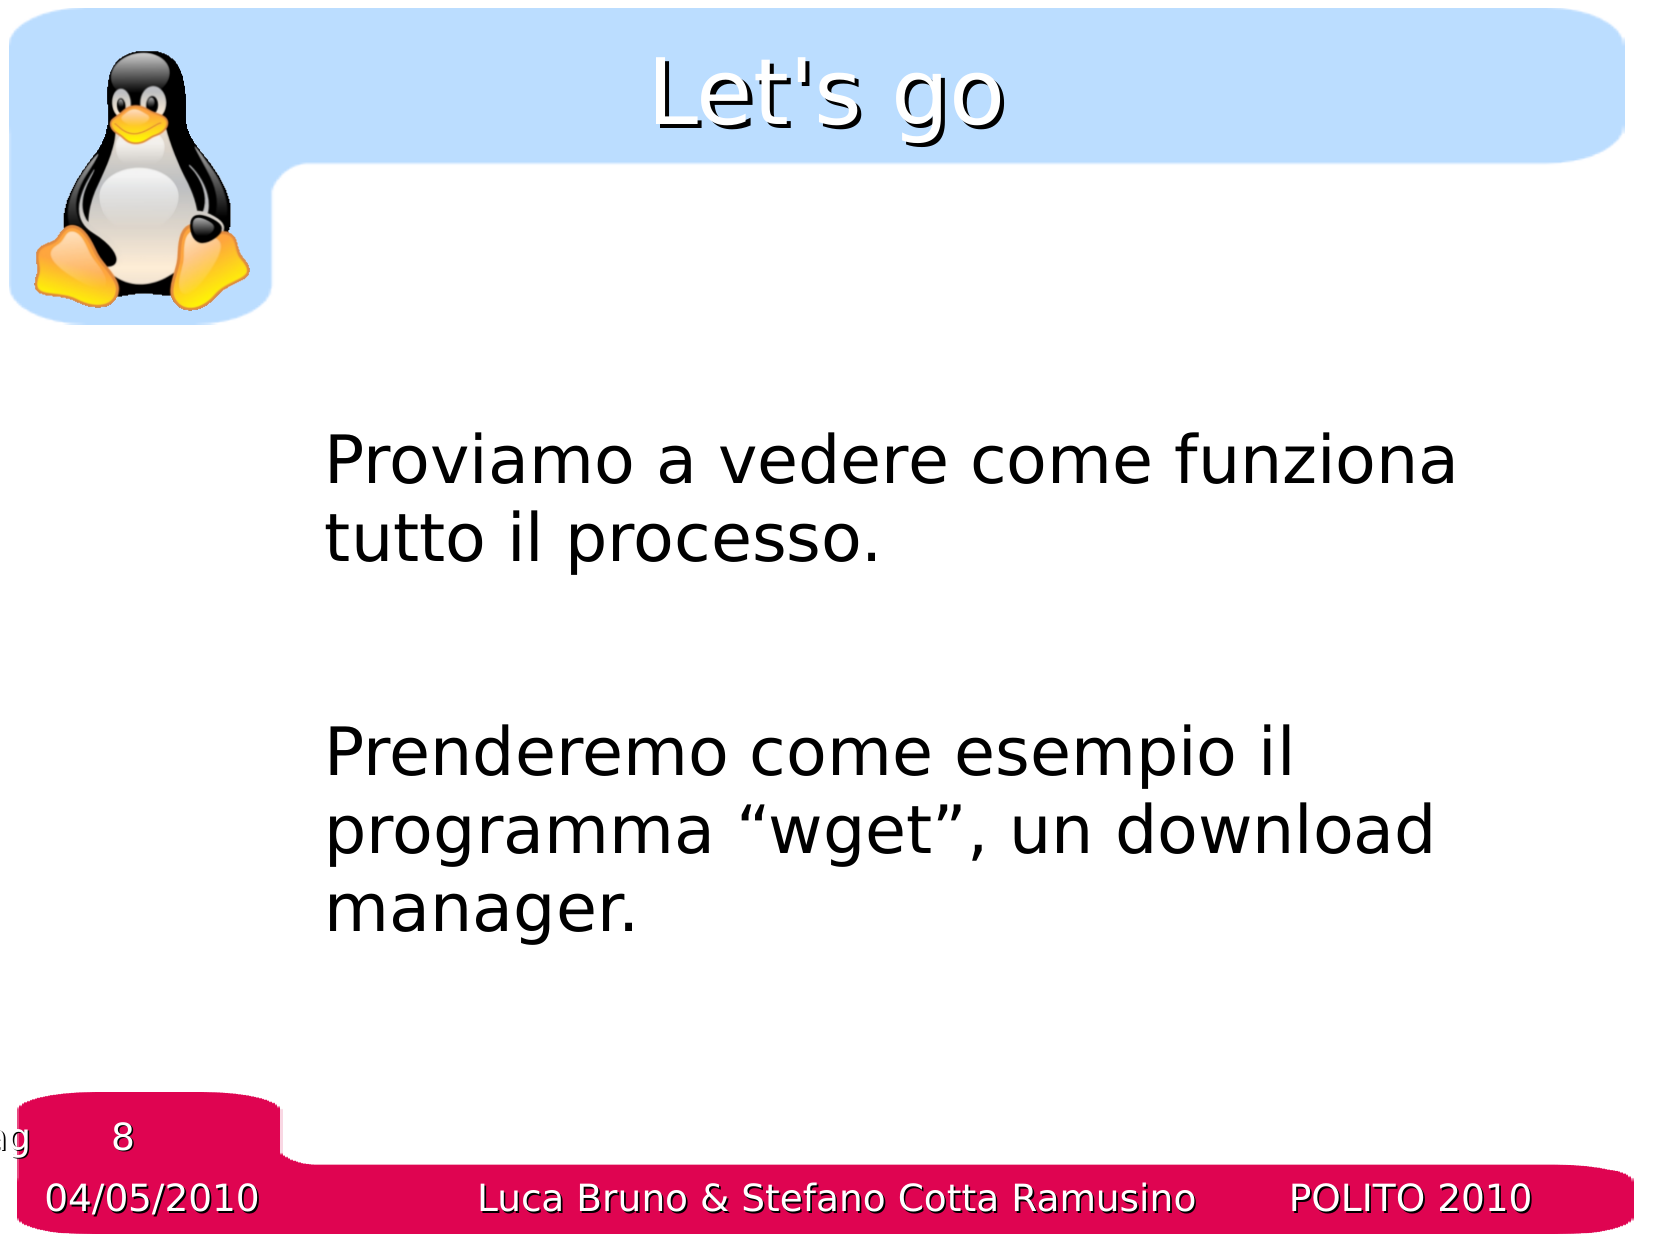

# Let's go
Proviamo a vedere come funziona tutto il processo.
Prenderemo come esempio il programma “wget”, un download manager.
Pag
Luca Bruno & Stefano Cotta Ramusino 		POLITO 2010
04/05/2010